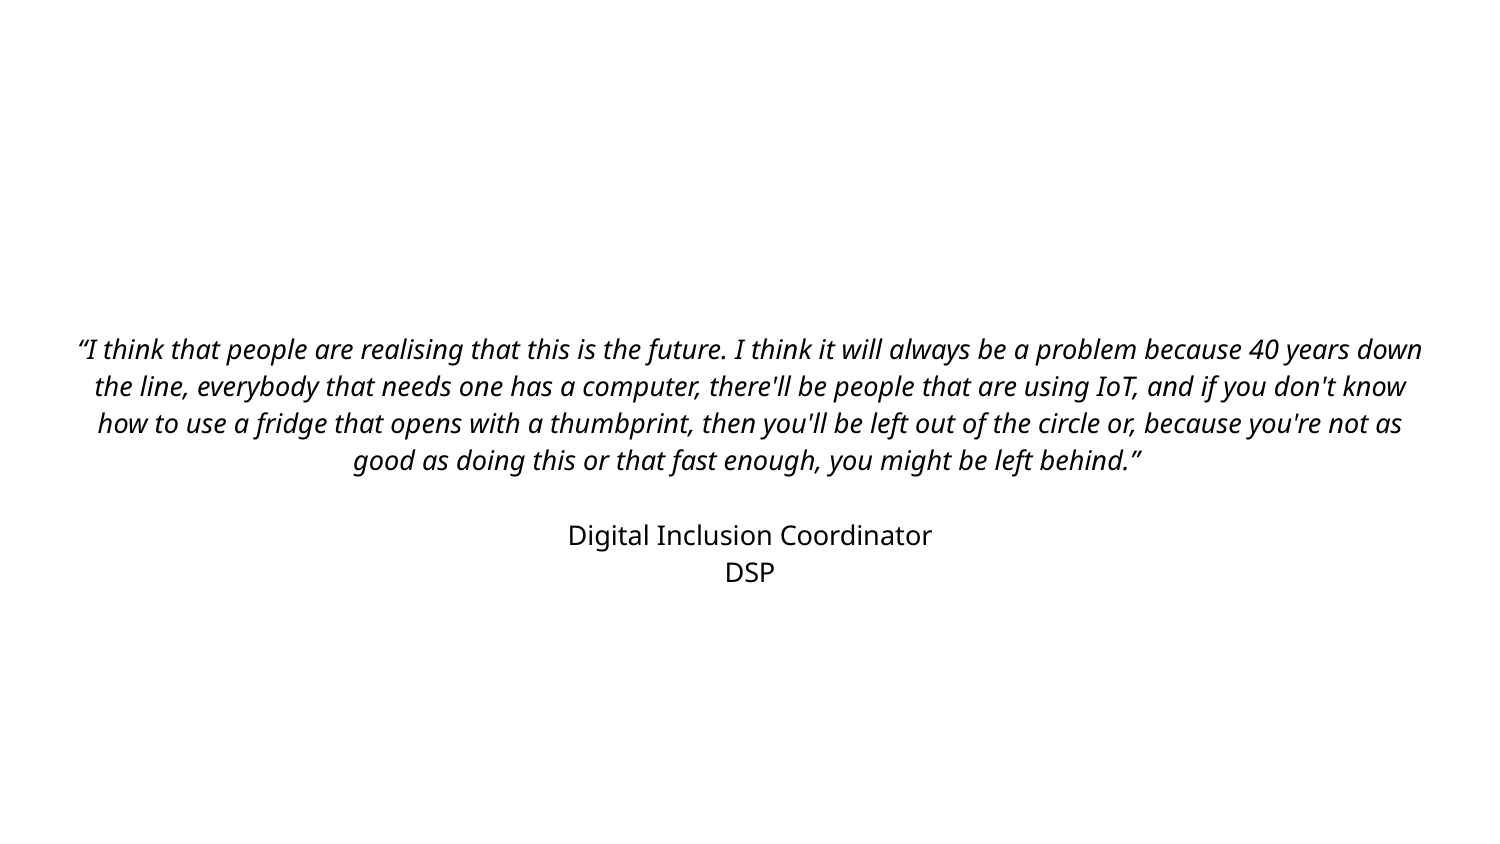

# “I think that people are realising that this is the future. I think it will always be a problem because 40 years down the line, everybody that needs one has a computer, there'll be people that are using IoT, and if you don't know how to use a fridge that opens with a thumbprint, then you'll be left out of the circle or, because you're not as good as doing this or that fast enough, you might be left behind.”
Digital Inclusion Coordinator
DSP